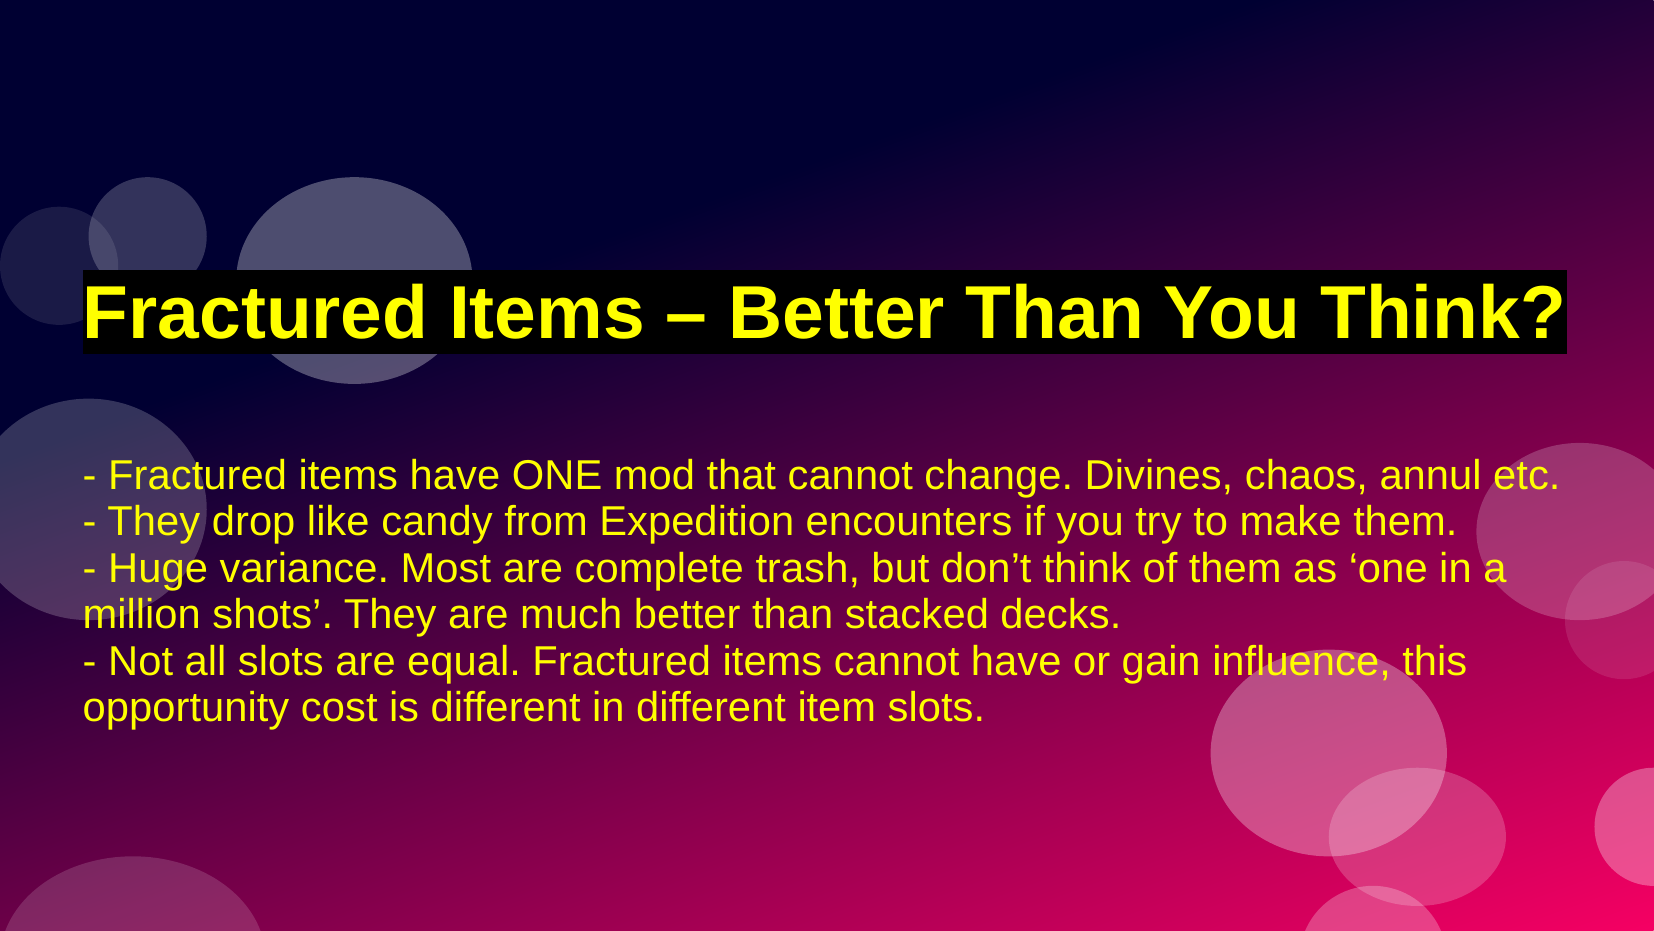

# Fractured Items – Better Than You Think?
- Fractured items have ONE mod that cannot change. Divines, chaos, annul etc.
- They drop like candy from Expedition encounters if you try to make them.
- Huge variance. Most are complete trash, but don’t think of them as ‘one in a million shots’. They are much better than stacked decks.
- Not all slots are equal. Fractured items cannot have or gain influence, this opportunity cost is different in different item slots.